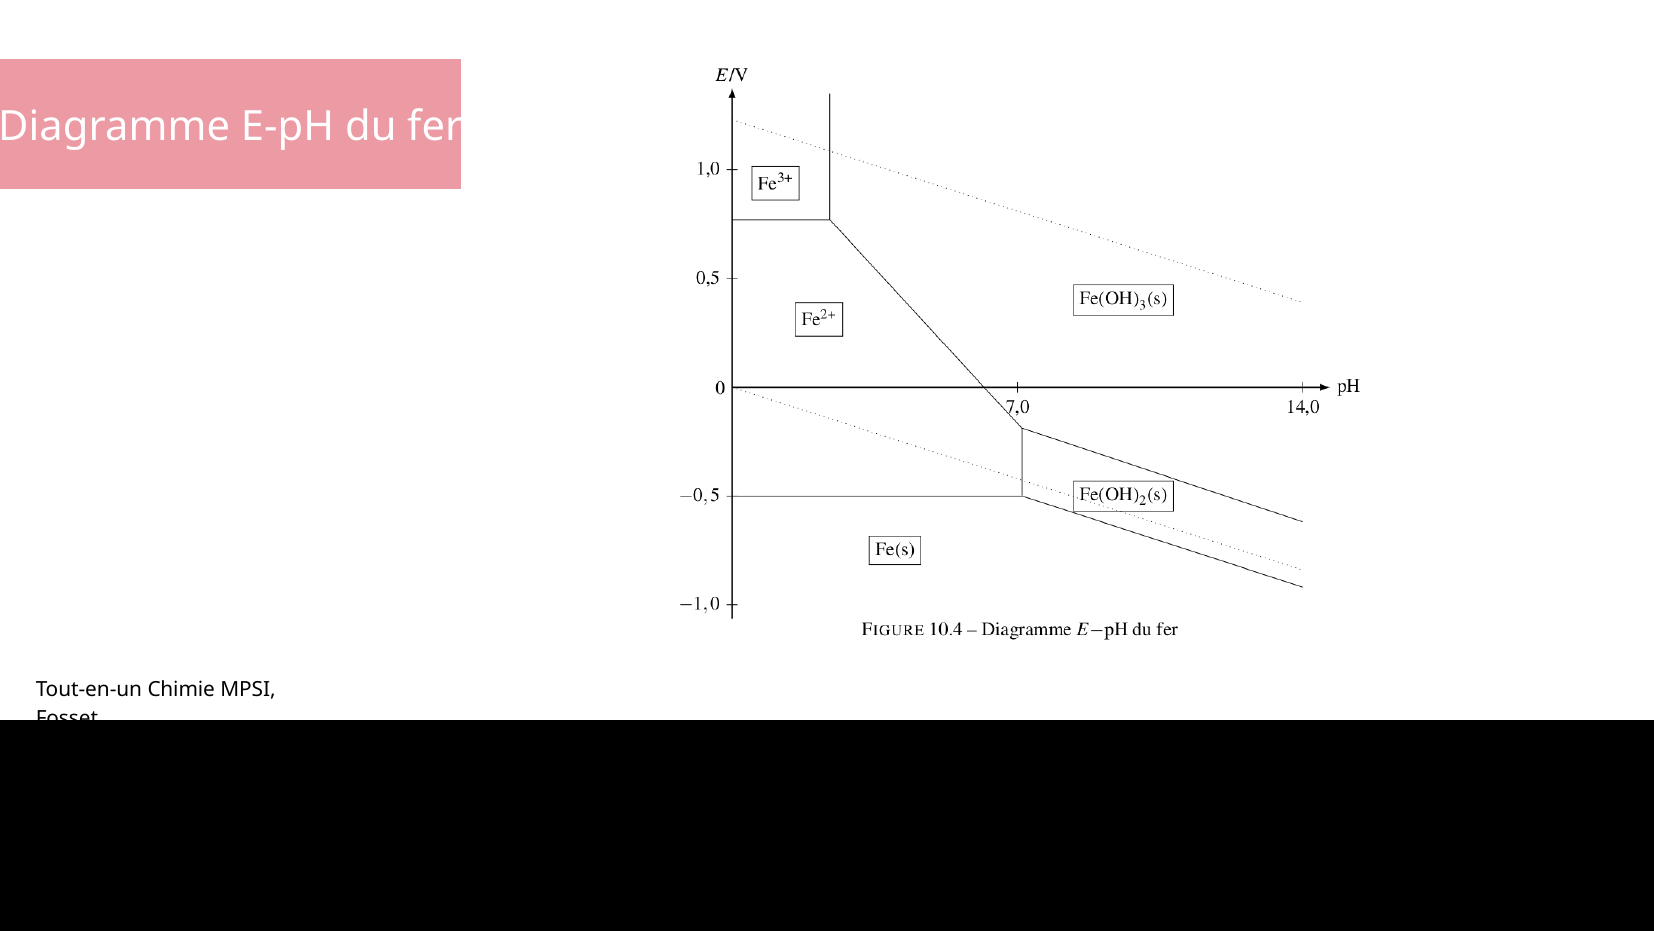

Diagramme E-pH du fer
Tout-en-un Chimie MPSI, Fosset